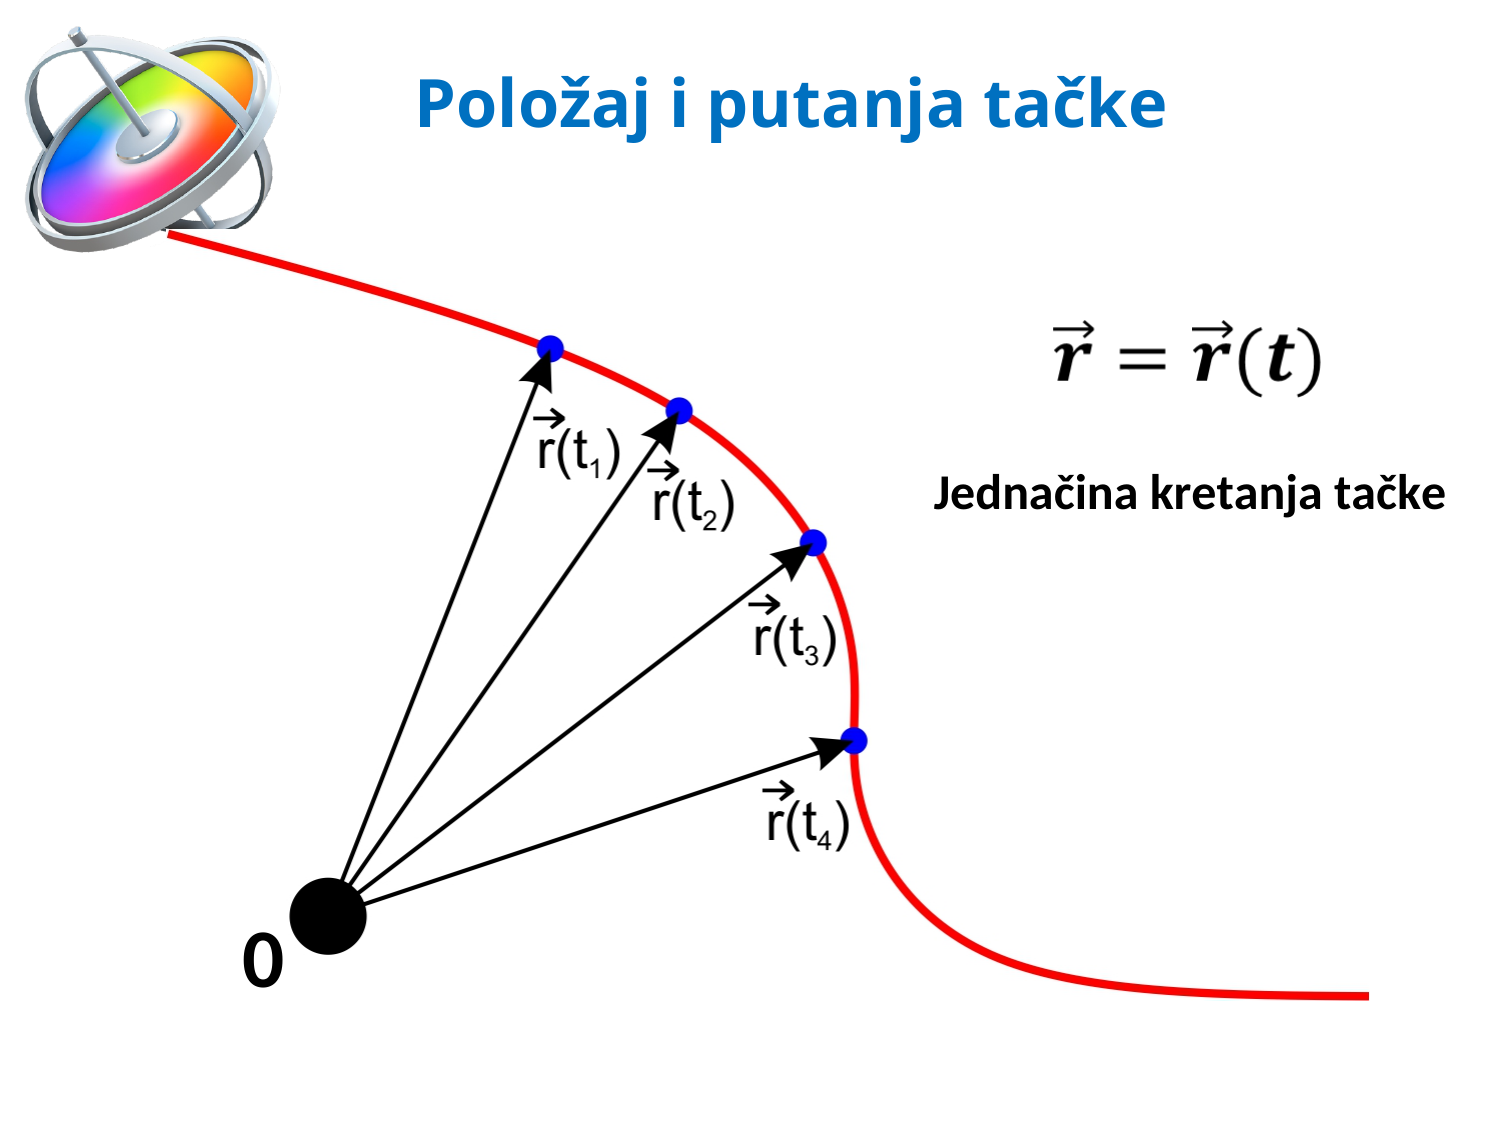

Položaj i putanja tačke
Jednačina kretanja tačke
0